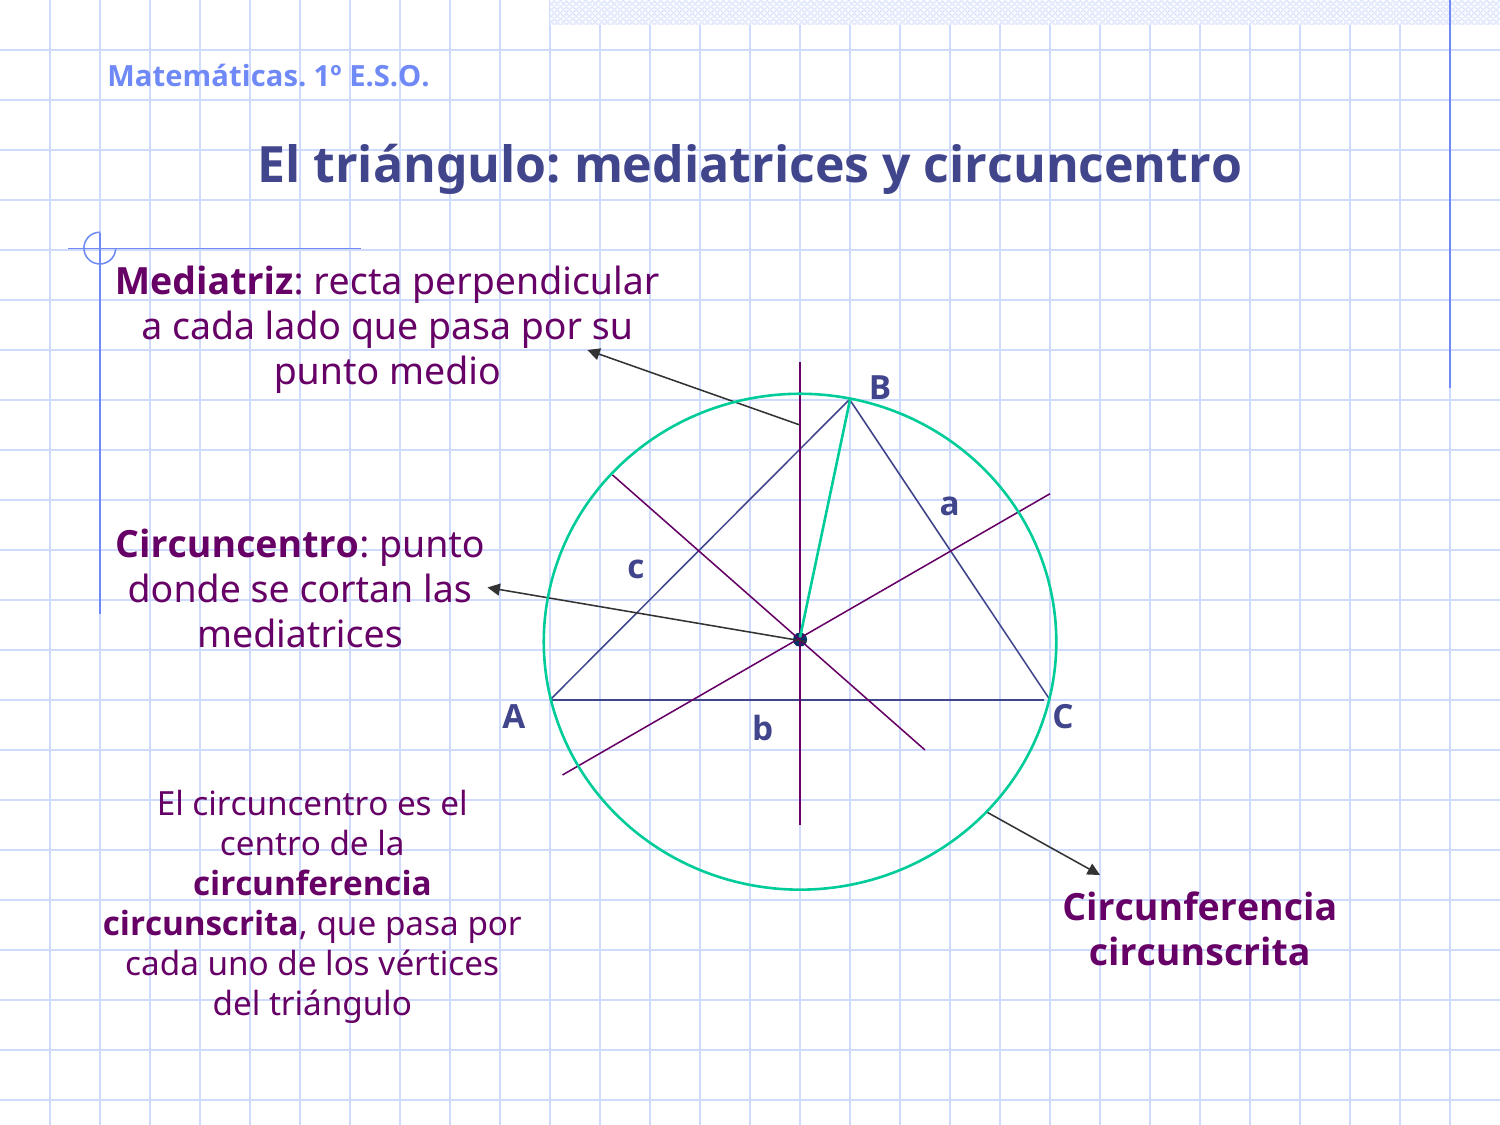

El triángulo: mediatrices y circuncentro
Mediatriz: recta perpendicular a cada lado que pasa por su punto medio
B
a
c
A
b
C
Circuncentro: punto donde se cortan las mediatrices
El circuncentro es el centro de la circunferencia circunscrita, que pasa por cada uno de los vértices del triángulo
Circunferencia circunscrita